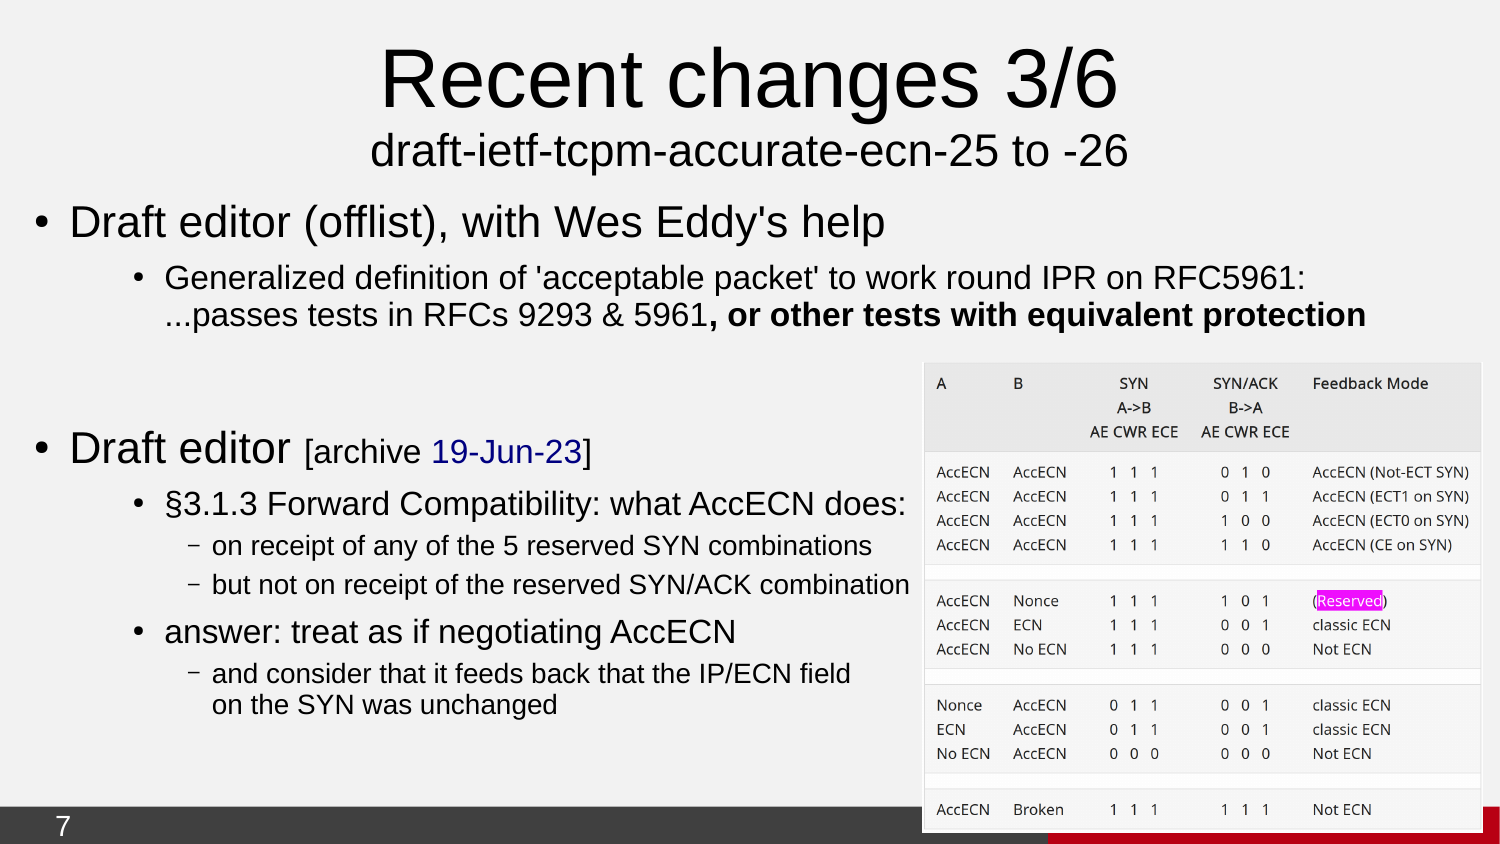

# Recent changes 3/6 draft-ietf-tcpm-accurate-ecn-25 to -26
Draft editor (offlist), with Wes Eddy's help
Generalized definition of 'acceptable packet' to work round IPR on RFC5961:
...passes tests in RFCs 9293 & 5961, or other tests with equivalent protection
Draft editor [archive 19-Jun-23]
§3.1.3 Forward Compatibility: what AccECN does:
on receipt of any of the 5 reserved SYN combinations
but not on receipt of the reserved SYN/ACK combination
answer: treat as if negotiating AccECN
and consider that it feeds back that the IP/ECN field
on the SYN was unchanged
7